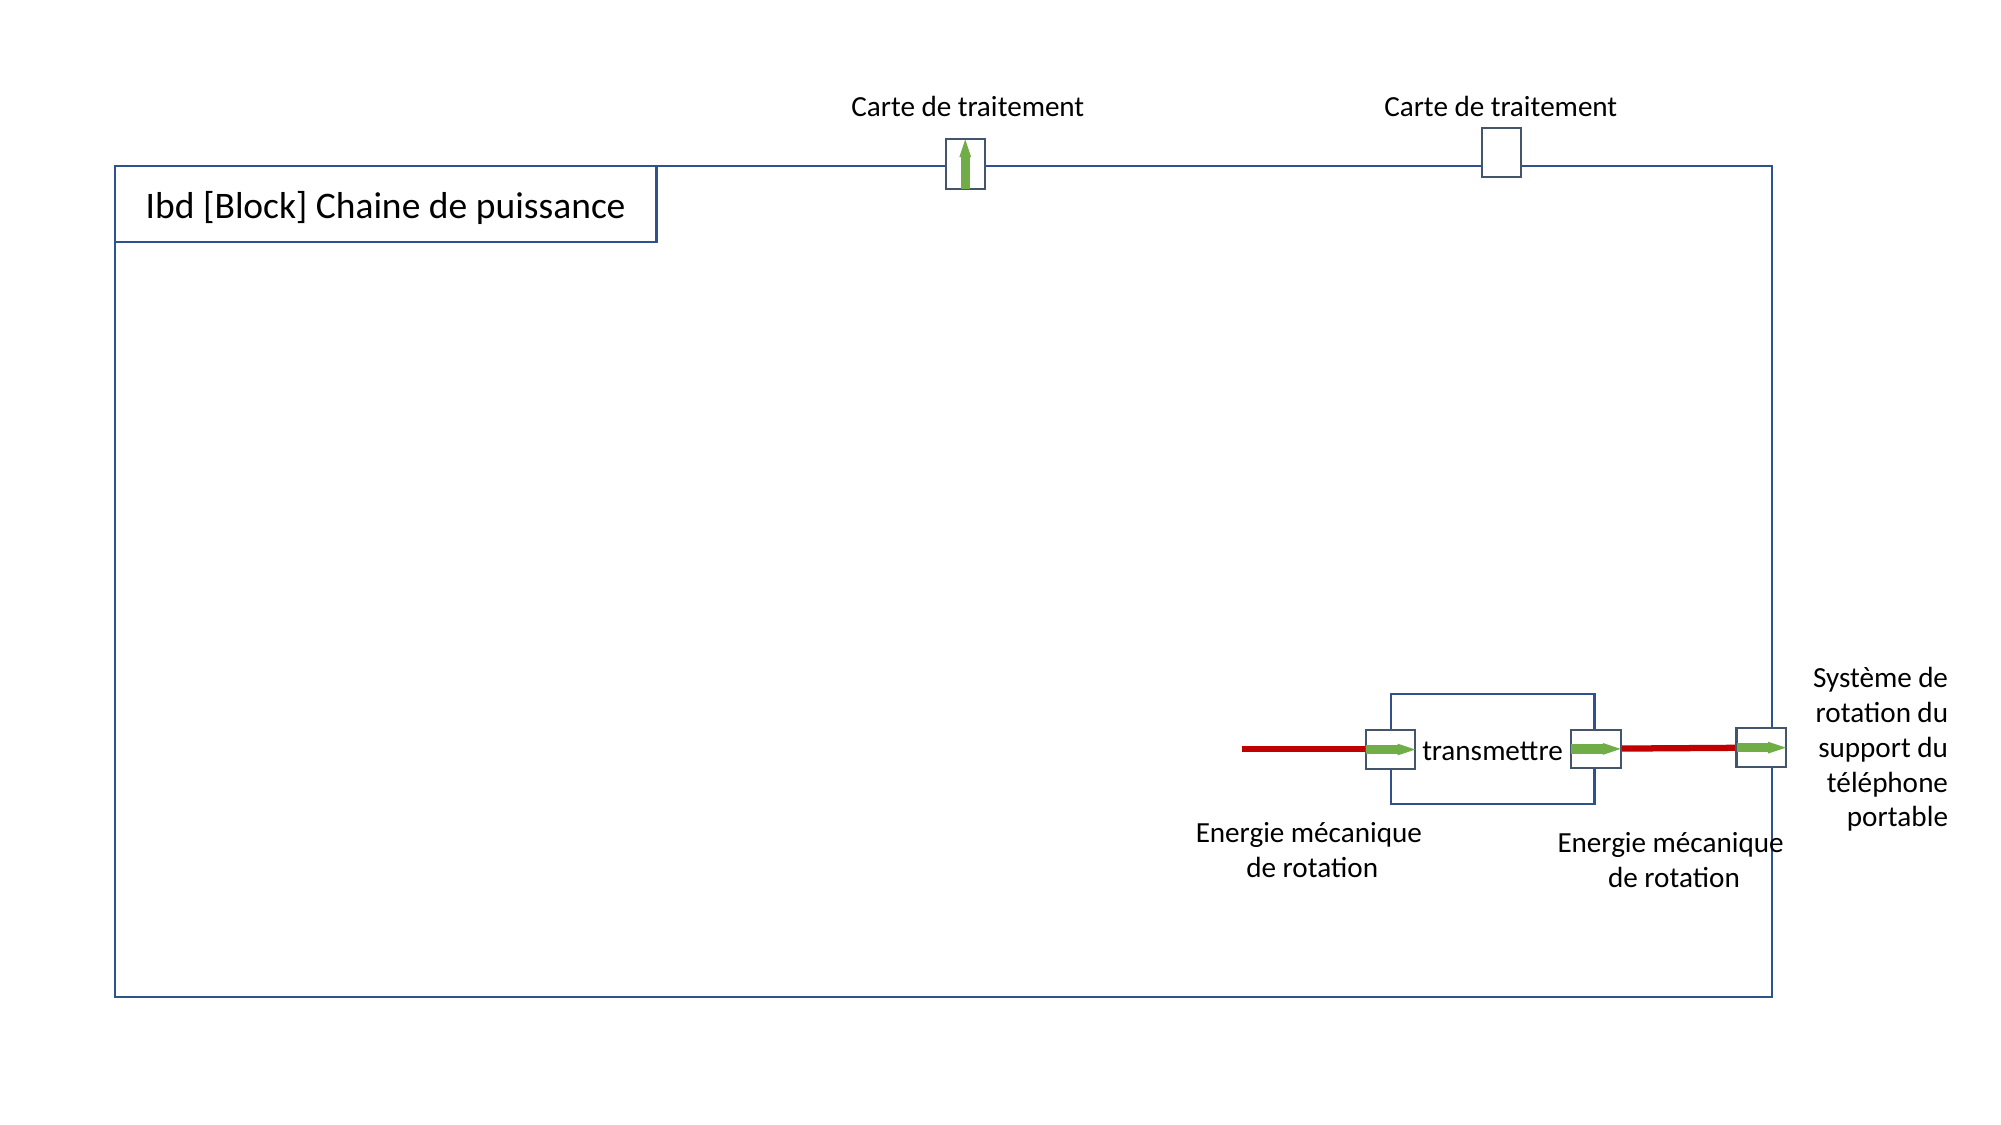

Carte de traitement
Carte de traitement
Ibd [Block] Chaine de puissance
Système de rotation du
support du téléphone portable
transmettre
Energie mécanique
de rotation
Energie mécanique
de rotation